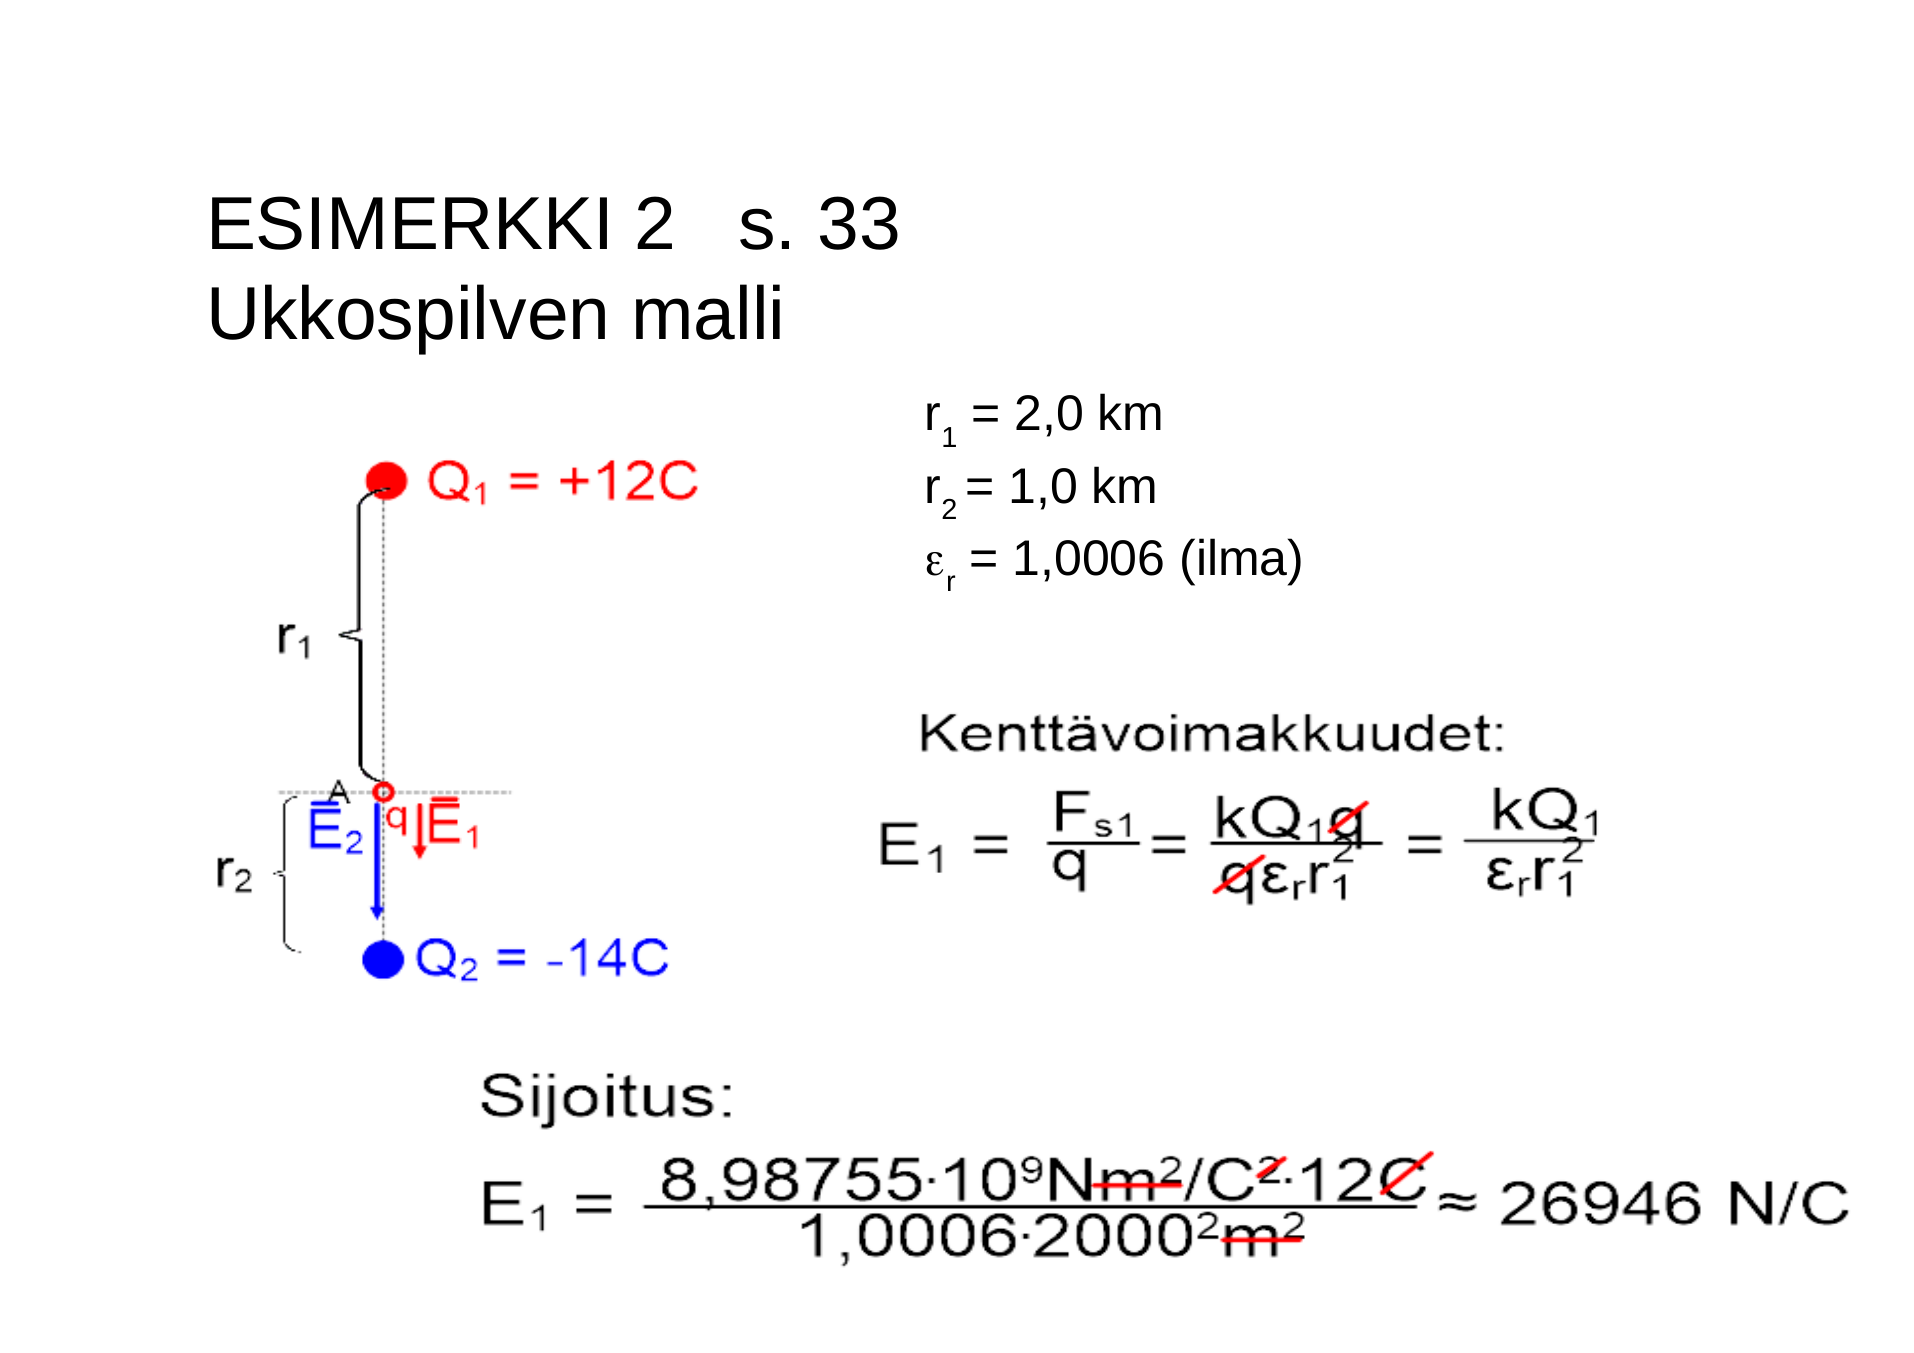

ESIMERKKI 2 s. 33
Ukkospilven malli
r1 = 2,0 km
r2 = 1,0 km
er = 1,0006 (ilma)